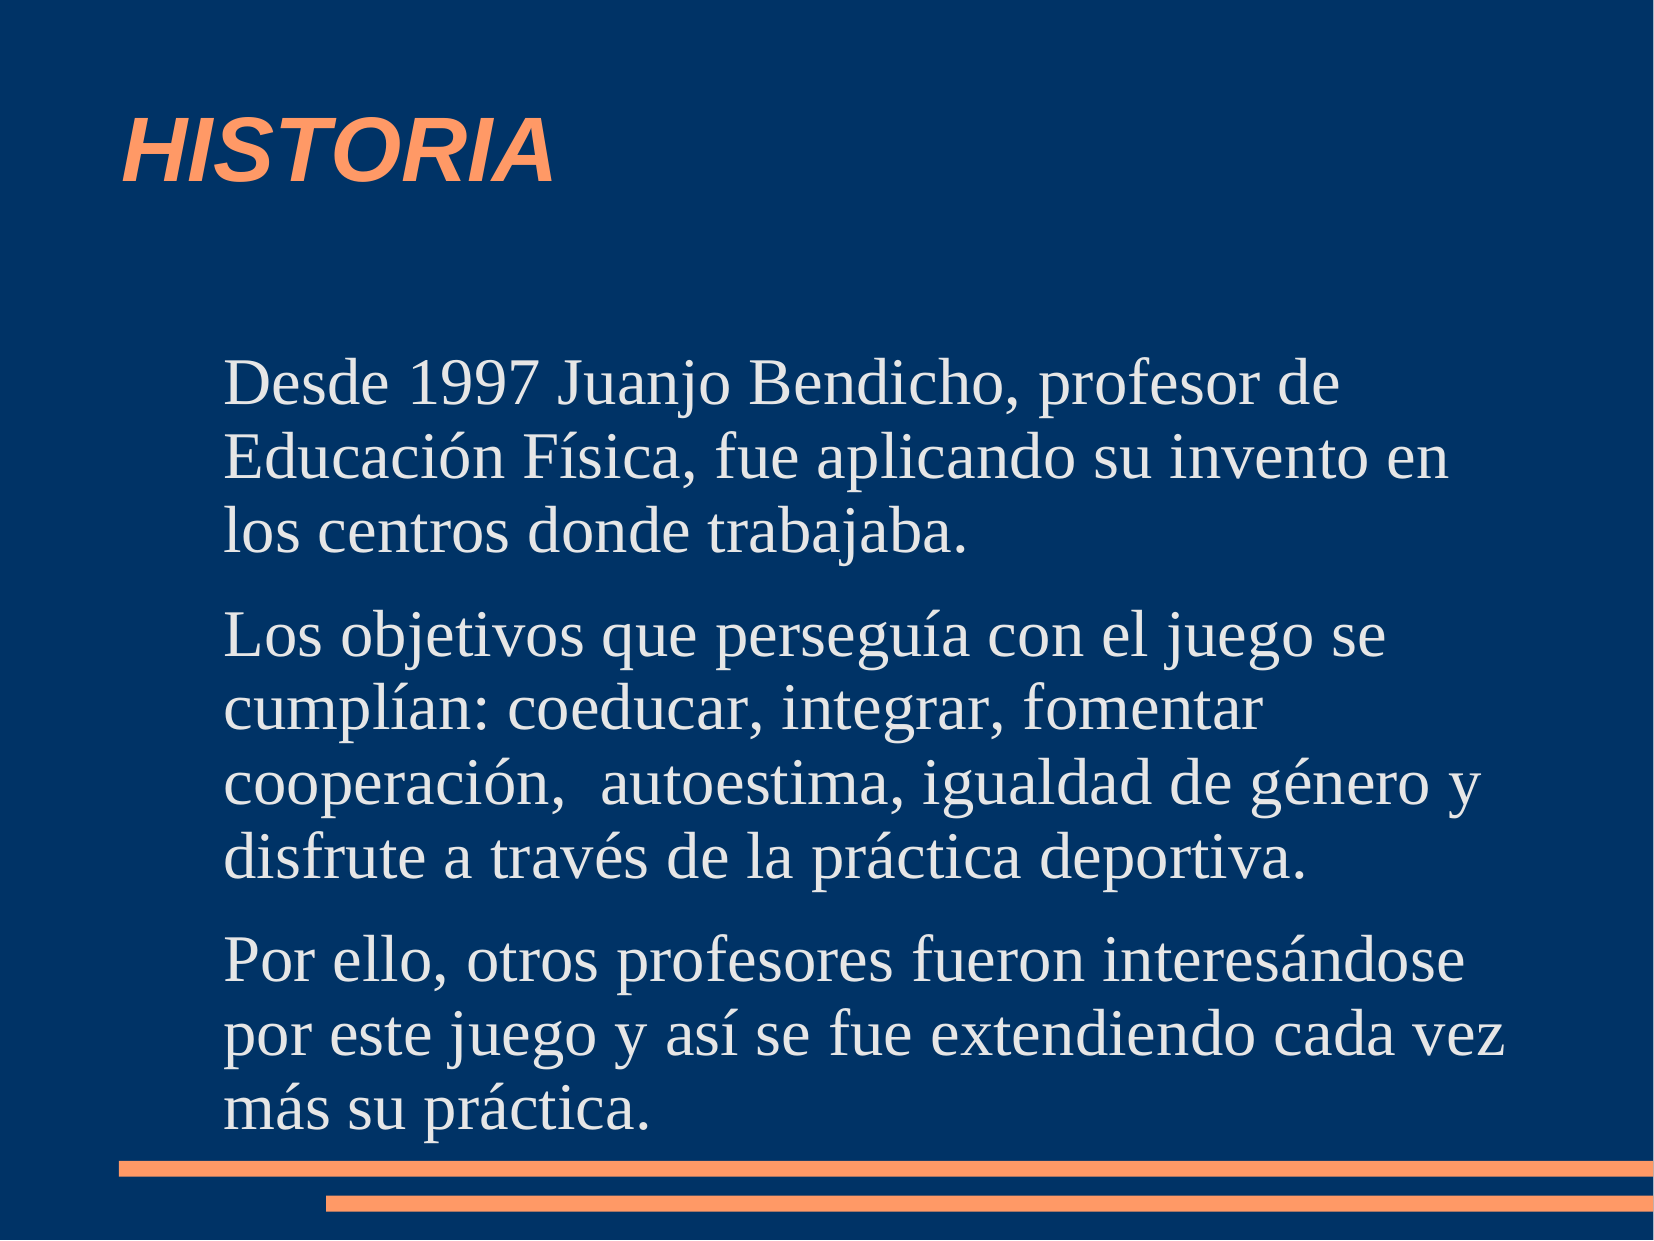

# HISTORIA
Desde 1997 Juanjo Bendicho, profesor de Educación Física, fue aplicando su invento en los centros donde trabajaba.
Los objetivos que perseguía con el juego se cumplían: coeducar, integrar, fomentar cooperación, autoestima, igualdad de género y disfrute a través de la práctica deportiva.
Por ello, otros profesores fueron interesándose por este juego y así se fue extendiendo cada vez más su práctica.